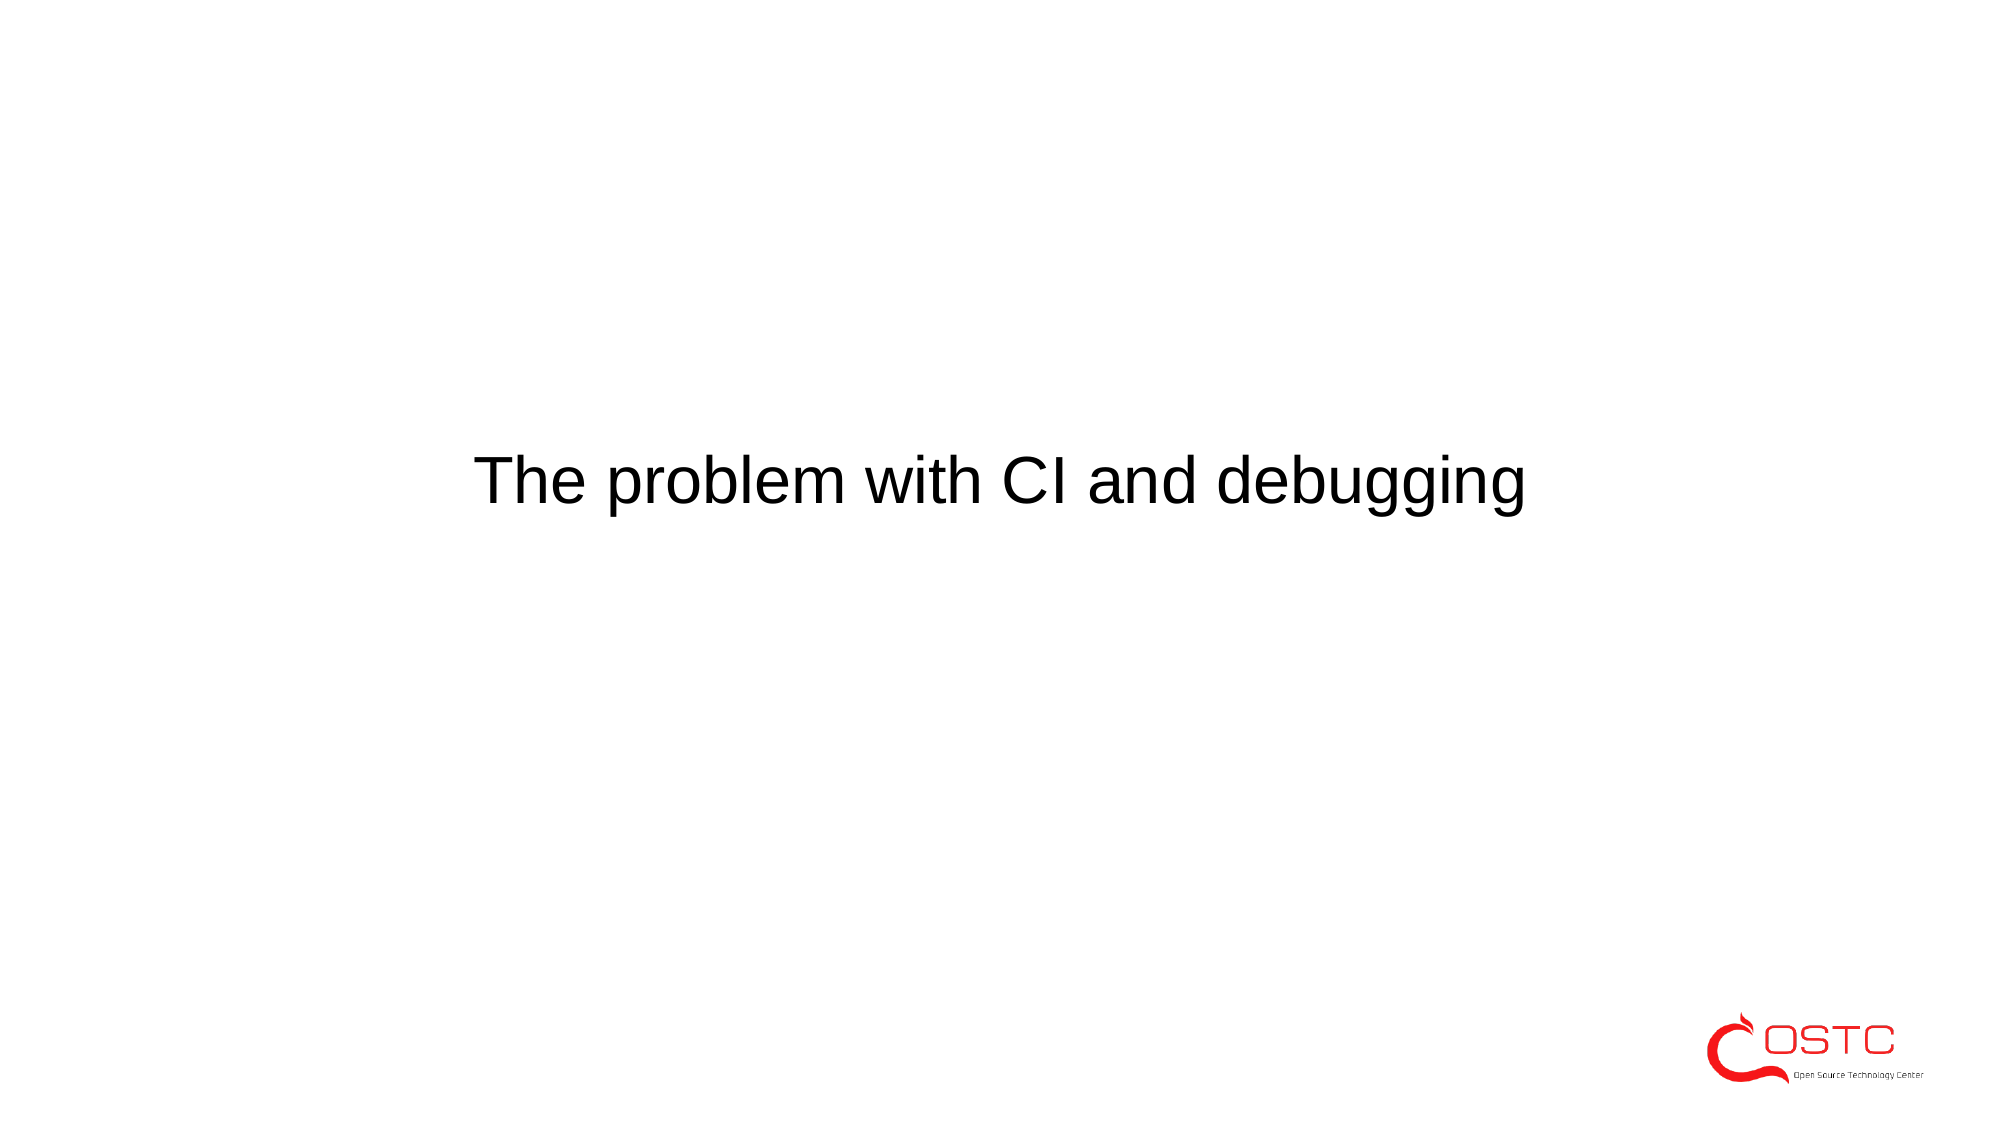

# The problem with CI and debugging